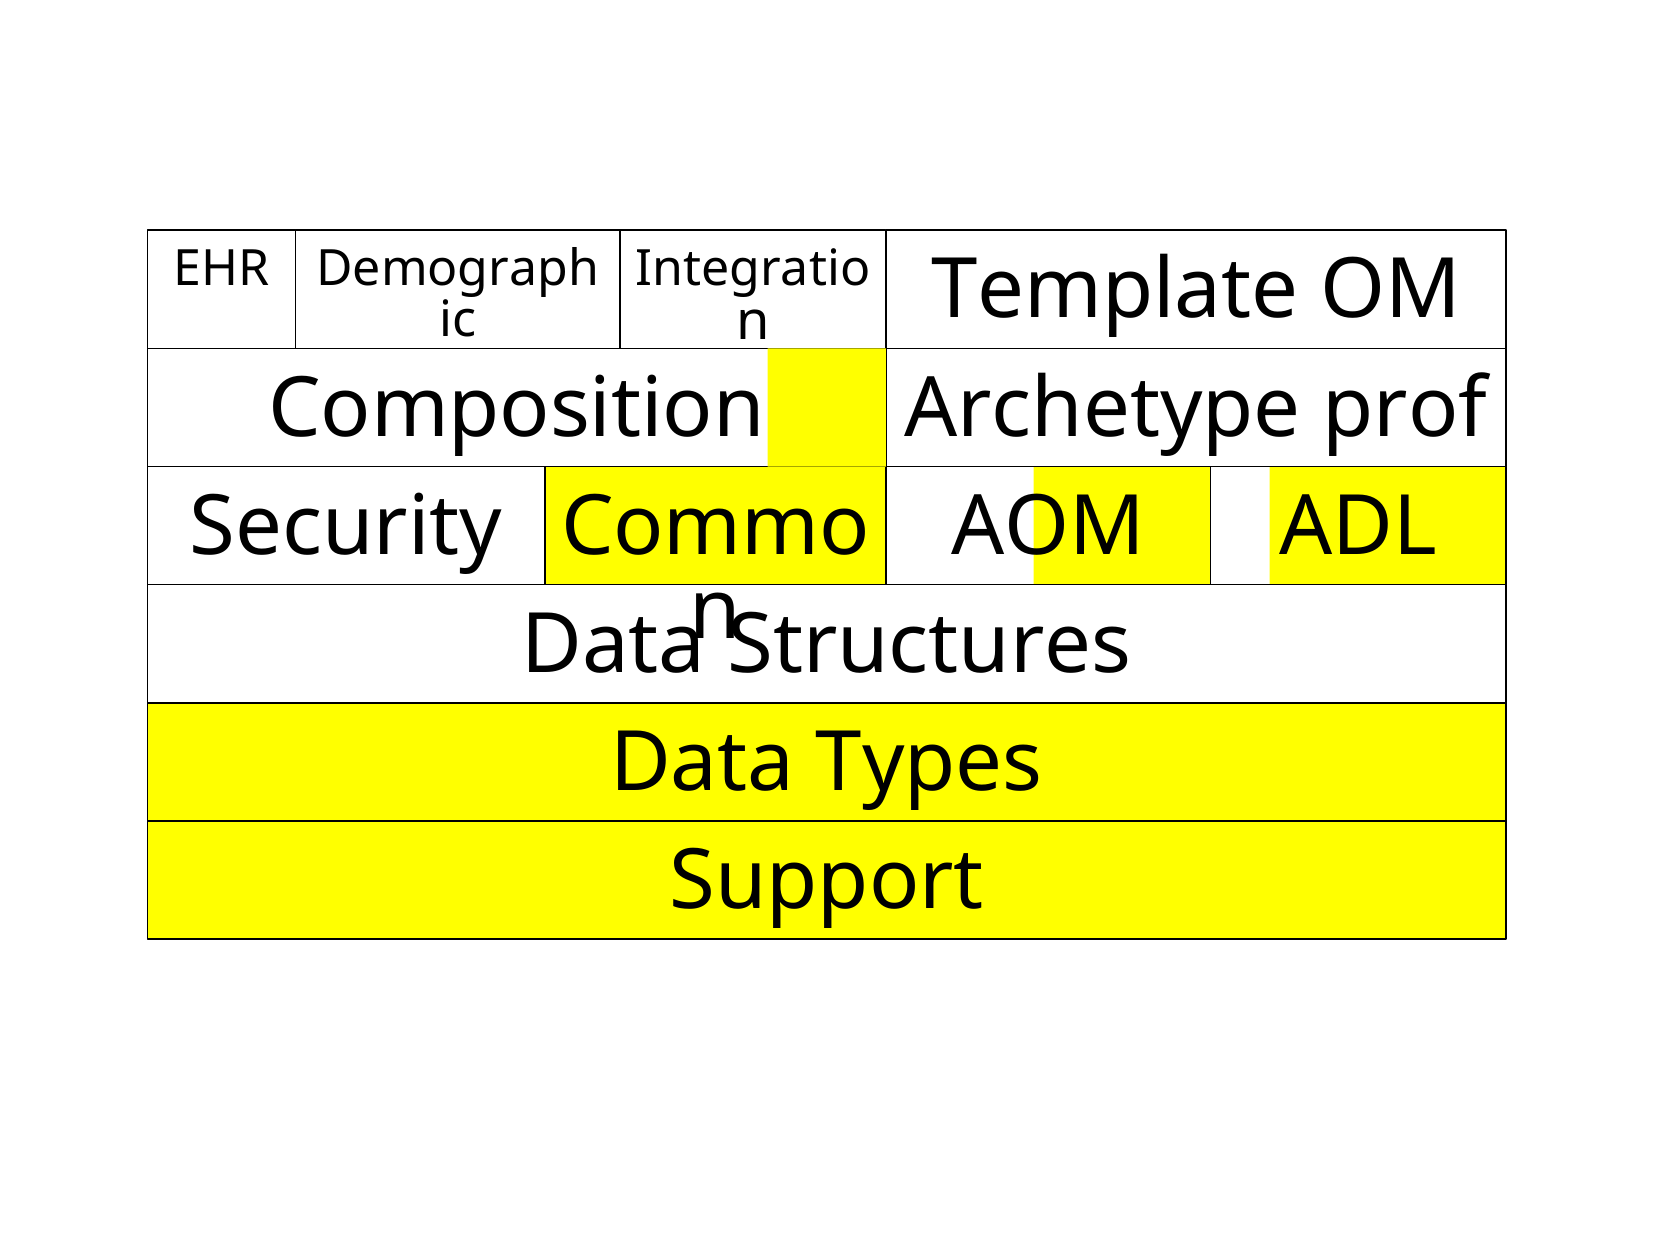

EHR
Demographic
Integration
Template OM
Composition
Archetype prof
Security
Common
AOM
ADL
Data Structures
Data Types
Support